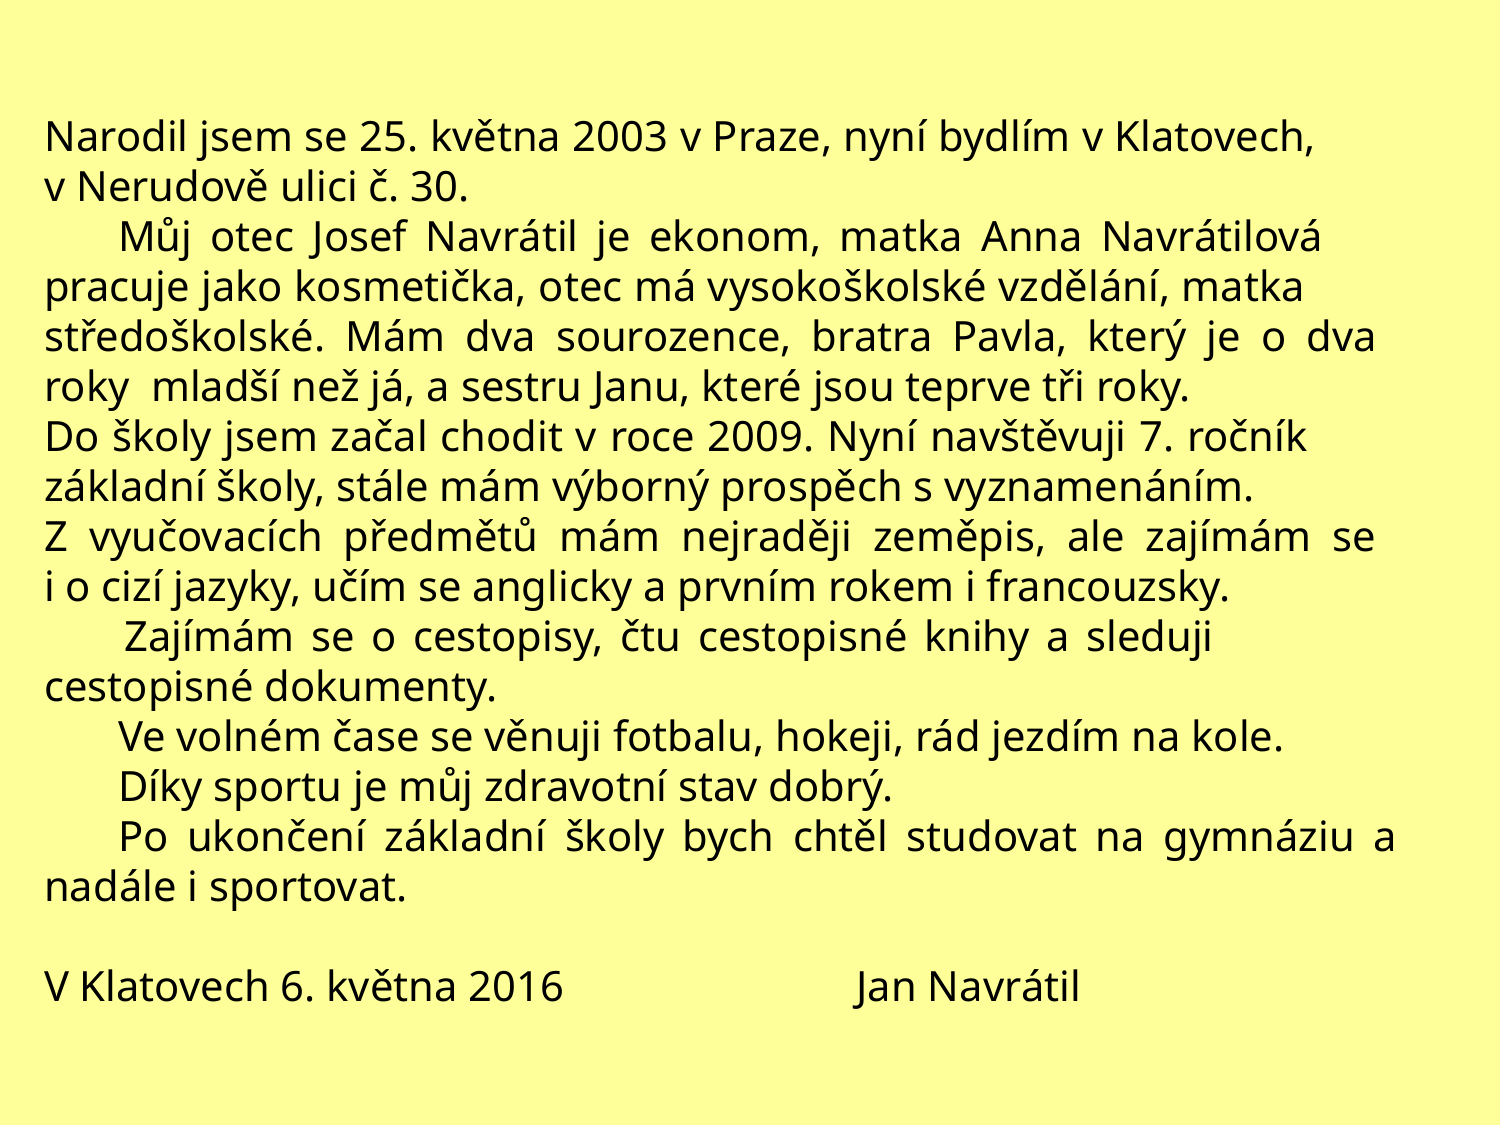

Narodil jsem se 25. května 2003 v Praze, nyní bydlím v Klatovech, v Nerudově ulici č. 30.
	Můj otec Josef Navrátil je ekonom, matka Anna Navrátilová pracuje jako kosmetička, otec má vysokoškolské vzdělání, matka středoškolské. Mám dva sourozence, bratra Pavla, který je o dva
roky mladší než já, a sestru Janu, které jsou teprve tři roky.
Do školy jsem začal chodit v roce 2009. Nyní navštěvuji 7. ročník základní školy, stále mám výborný prospěch s vyznamenáním.
Z vyučovacích předmětů mám nejraději zeměpis, ale zajímám se
i o cizí jazyky, učím se anglicky a prvním rokem i francouzsky.
 	Zajímám se o cestopisy, čtu cestopisné knihy a sleduji cestopisné dokumenty.
	Ve volném čase se věnuji fotbalu, hokeji, rád jezdím na kole.
	Díky sportu je můj zdravotní stav dobrý.
	Po ukončení základní školy bych chtěl studovat na gymnáziu a nadále i sportovat.
V Klatovech 6. května 2016 		Jan Navrátil